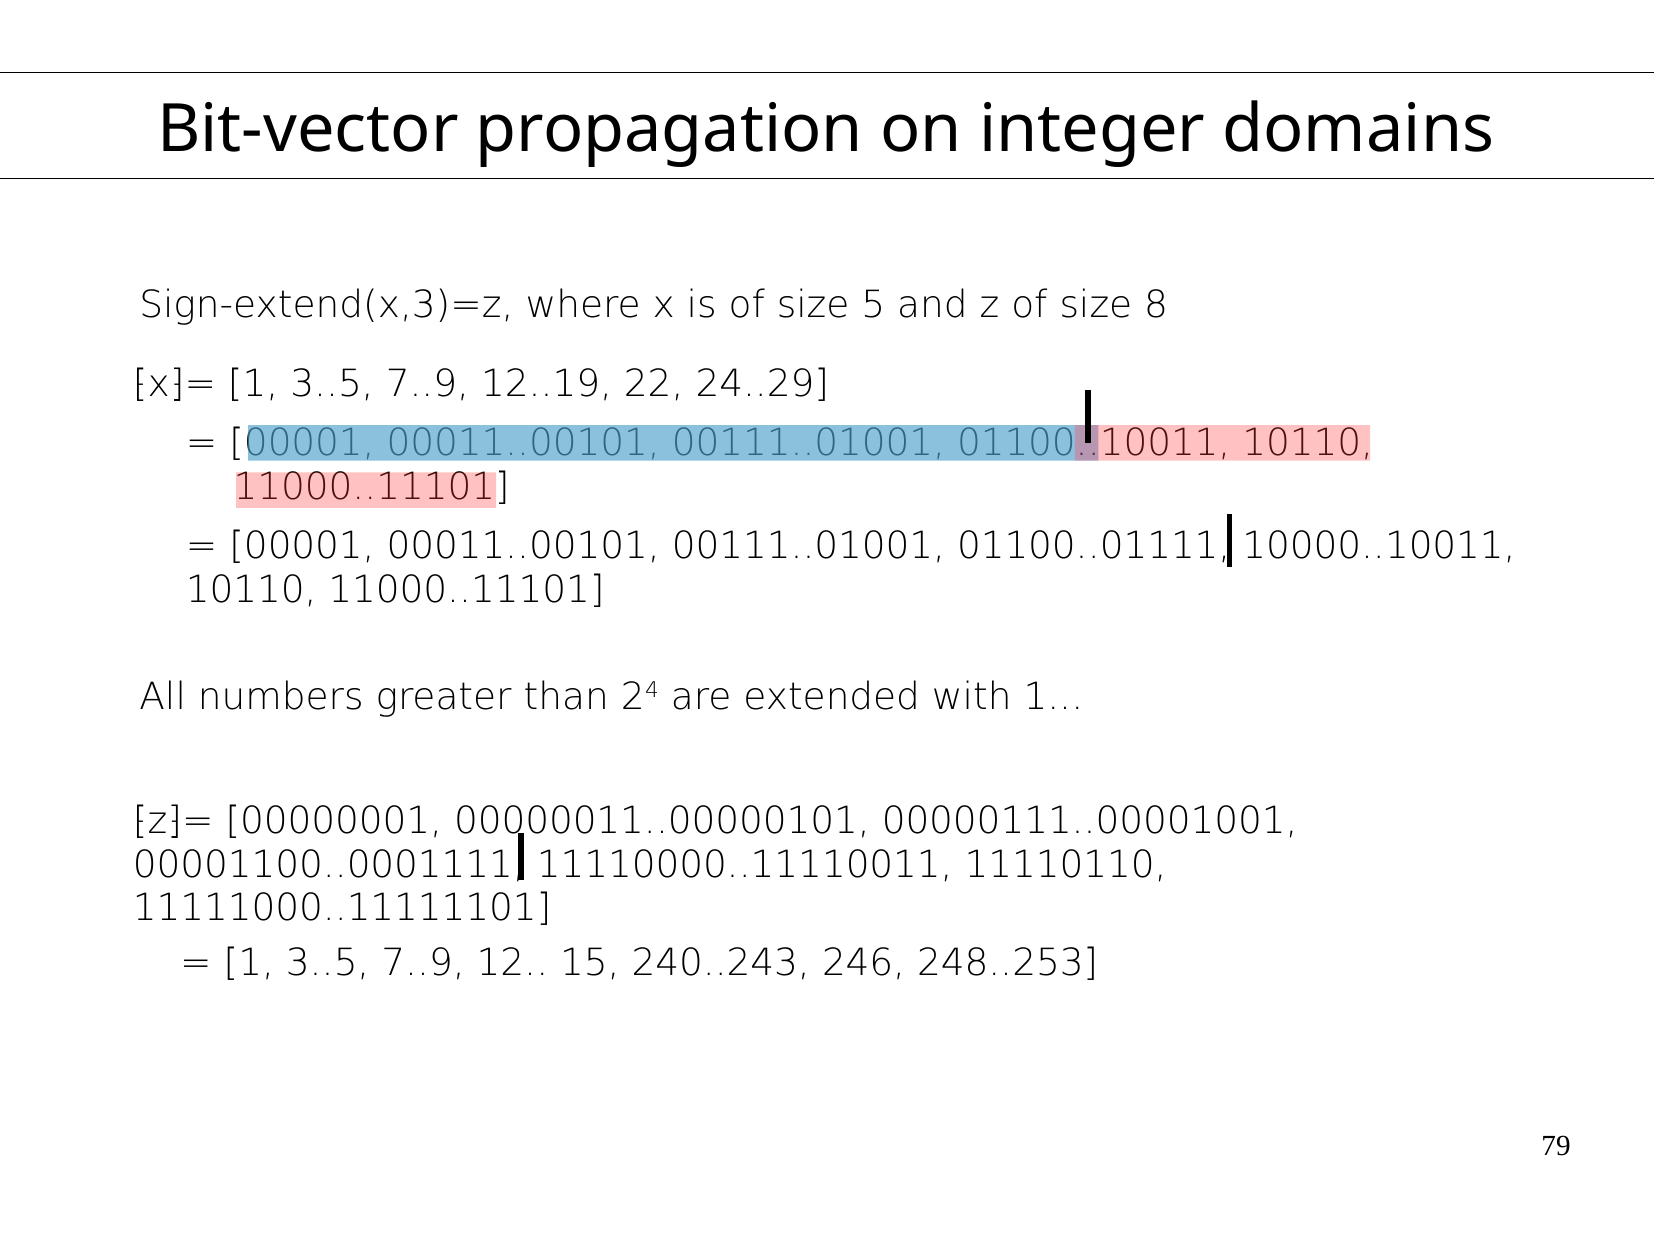

Bit-vector propagation on integer domains
Sign-extend(x,3)=z, where x is of size 5 and z of size 8
⁅x⁆= [1, 3..5, 7..9, 12..19, 22, 24..29]
= [00001, 00011..00101, 00111..01001, 01100..10011, 10110, 11000..11101]
= [00001, 00011..00101, 00111..01001, 01100..01111, 10000..10011, 10110, 11000..11101]
All numbers greater than 24 are extended with 1...
⁅z⁆= [00000001, 00000011..00000101, 00000111..00001001, 00001100..0001111, 11110000..11110011, 11110110, 11111000..11111101]
= [1, 3..5, 7..9, 12.. 15, 240..243, 246, 248..253]
79
[00000001, (00000011) ➲➲ (00000101), (00000111) ➲➲ (00001001), (00001100) ➲➲ (00001111)] joint
with [(11110000) ➲➲ (11110011), (11110110), (11111000) ➲➲ (11111101)]